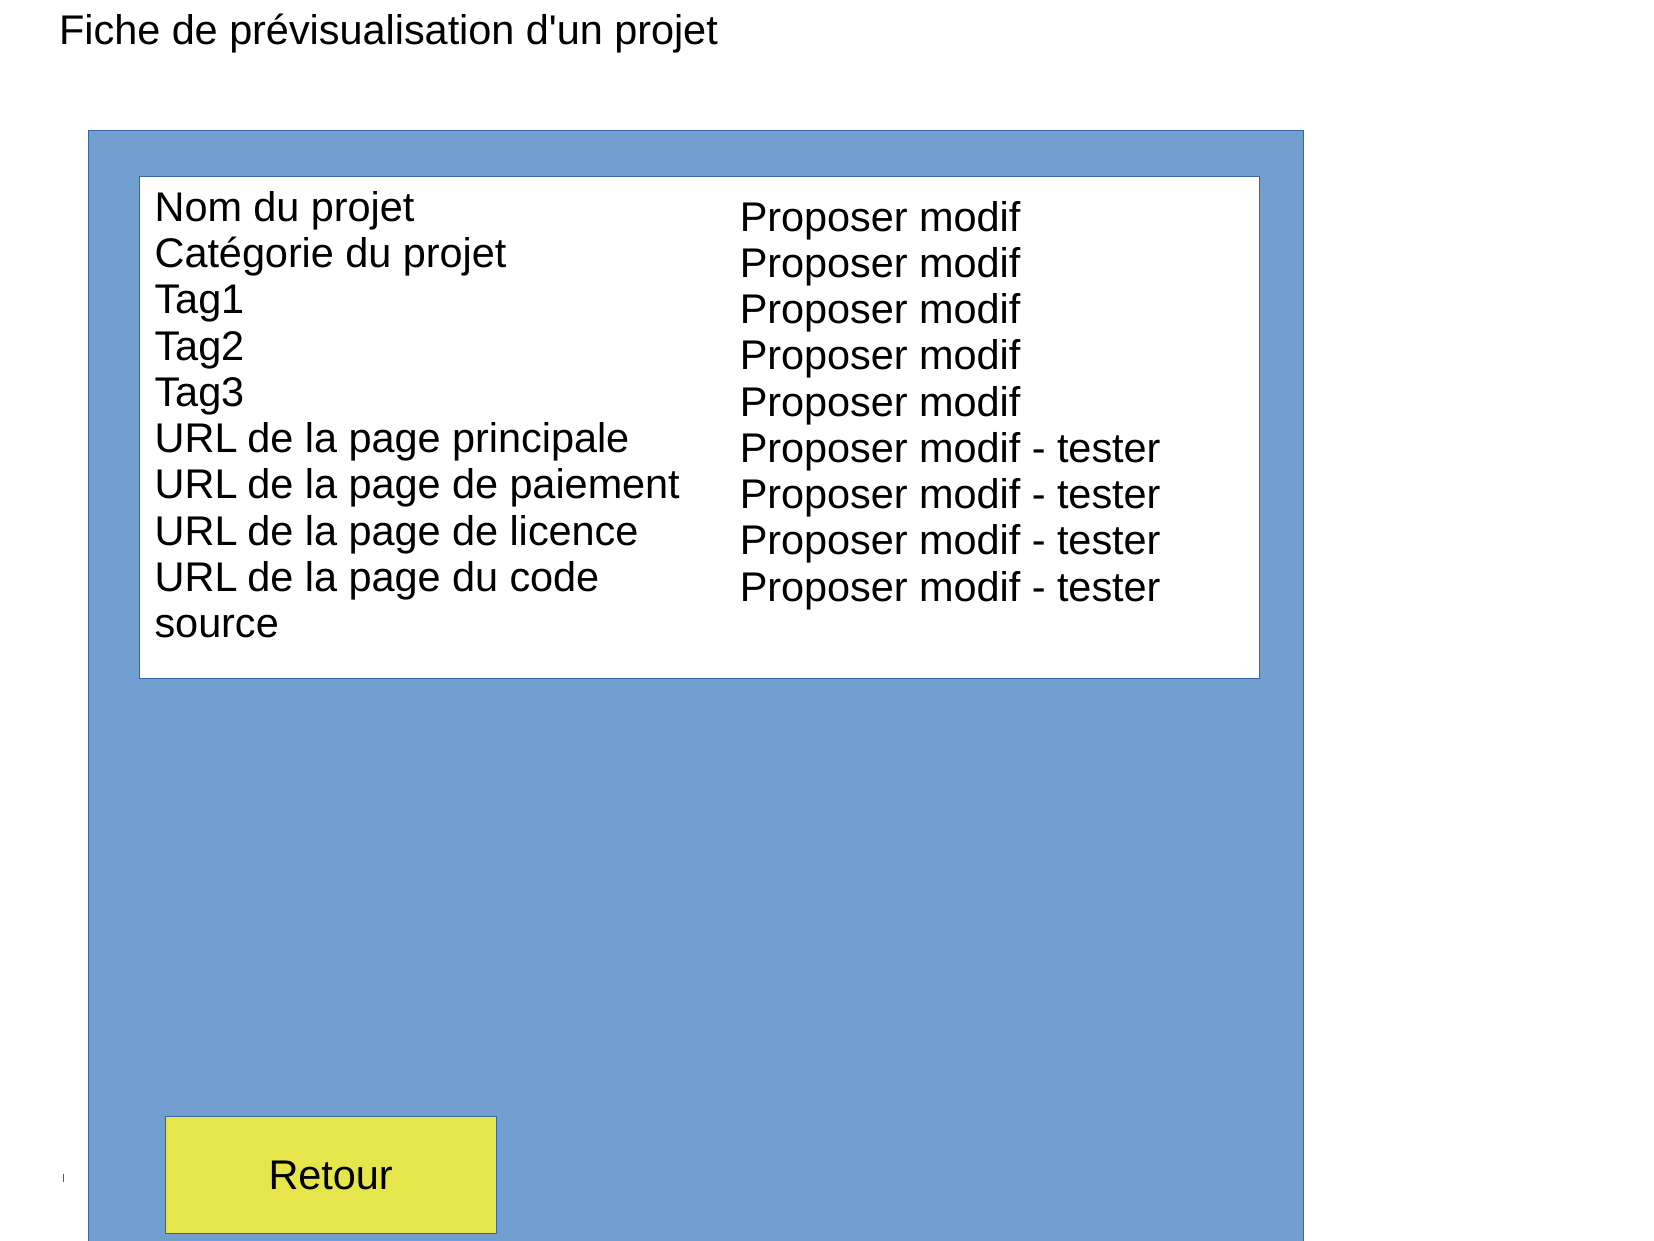

Fiche de prévisualisation d'un projet
Nom du projet
Catégorie du projet
Tag1
Tag2
Tag3
URL de la page principale
URL de la page de paiement
URL de la page de licence
URL de la page du code source
Proposer modif
Proposer modif
Proposer modif
Proposer modif
Proposer modif
Proposer modif - tester
Proposer modif - tester
Proposer modif - tester
Proposer modif - tester
Retour